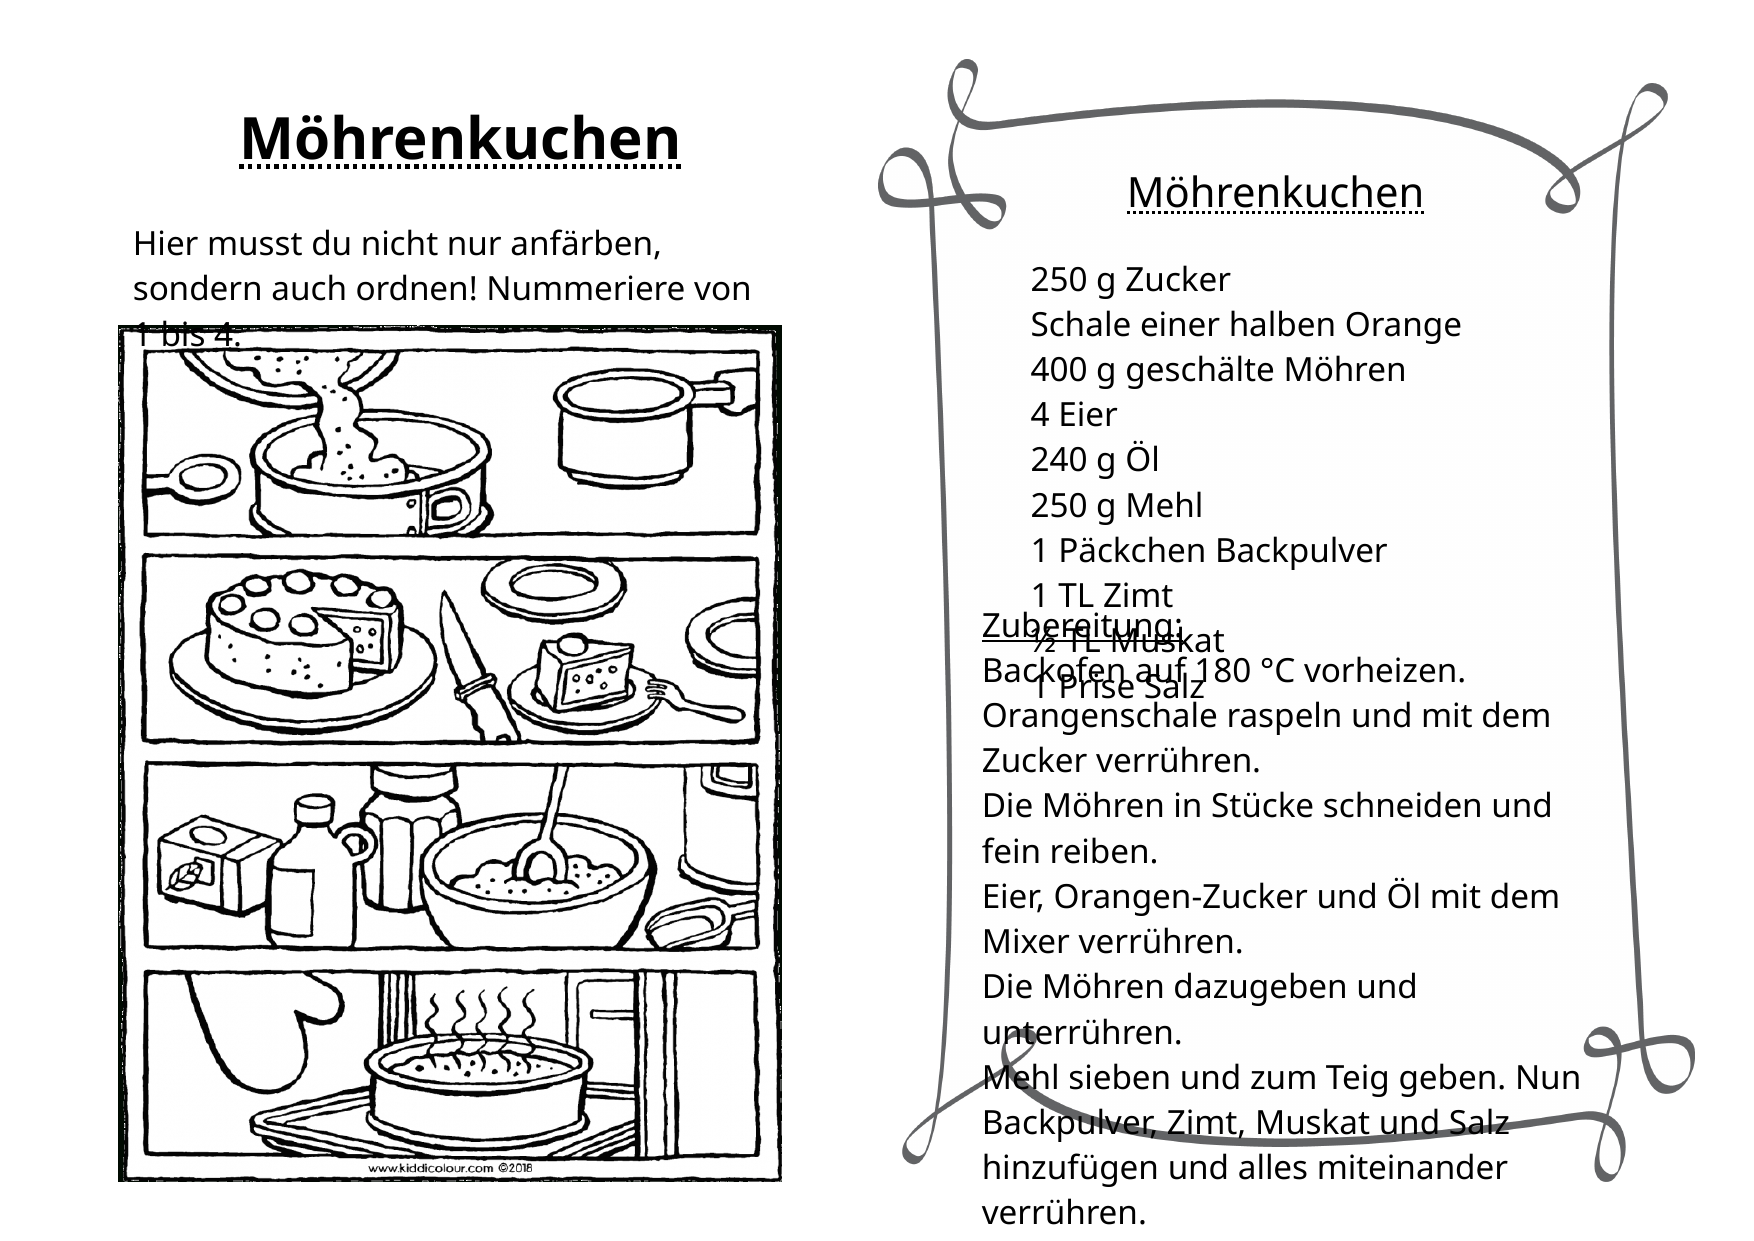

Möhrenkuchen
Möhrenkuchen
Hier musst du nicht nur anfärben, sondern auch ordnen! Nummeriere von 1 bis 4.
250 g Zucker
Schale einer halben Orange
400 g geschälte Möhren
4 Eier
240 g Öl
250 g Mehl
1 Päckchen Backpulver
1 TL Zimt
½ TL Muskat
1 Prise Salz
Zubereitung:
Backofen auf 180 °C vorheizen.
Orangenschale raspeln und mit dem Zucker verrühren.
Die Möhren in Stücke schneiden und fein reiben.
Eier, Orangen-Zucker und Öl mit dem Mixer verrühren.
Die Möhren dazugeben und unterrühren.
Mehl sieben und zum Teig geben. Nun Backpulver, Zimt, Muskat und Salz hinzufügen und alles miteinander verrühren.
Den Teig in eine gefettete Backform füllen und auf mittlerer Stufe ca. 30 – 35 Minuten bei 180 °C backen.
Den Kuchen 20 Minuten in der Form abkühlen lassen,
 dann stürzen und auf dem Kuchengitter
 kalt werden lassen.